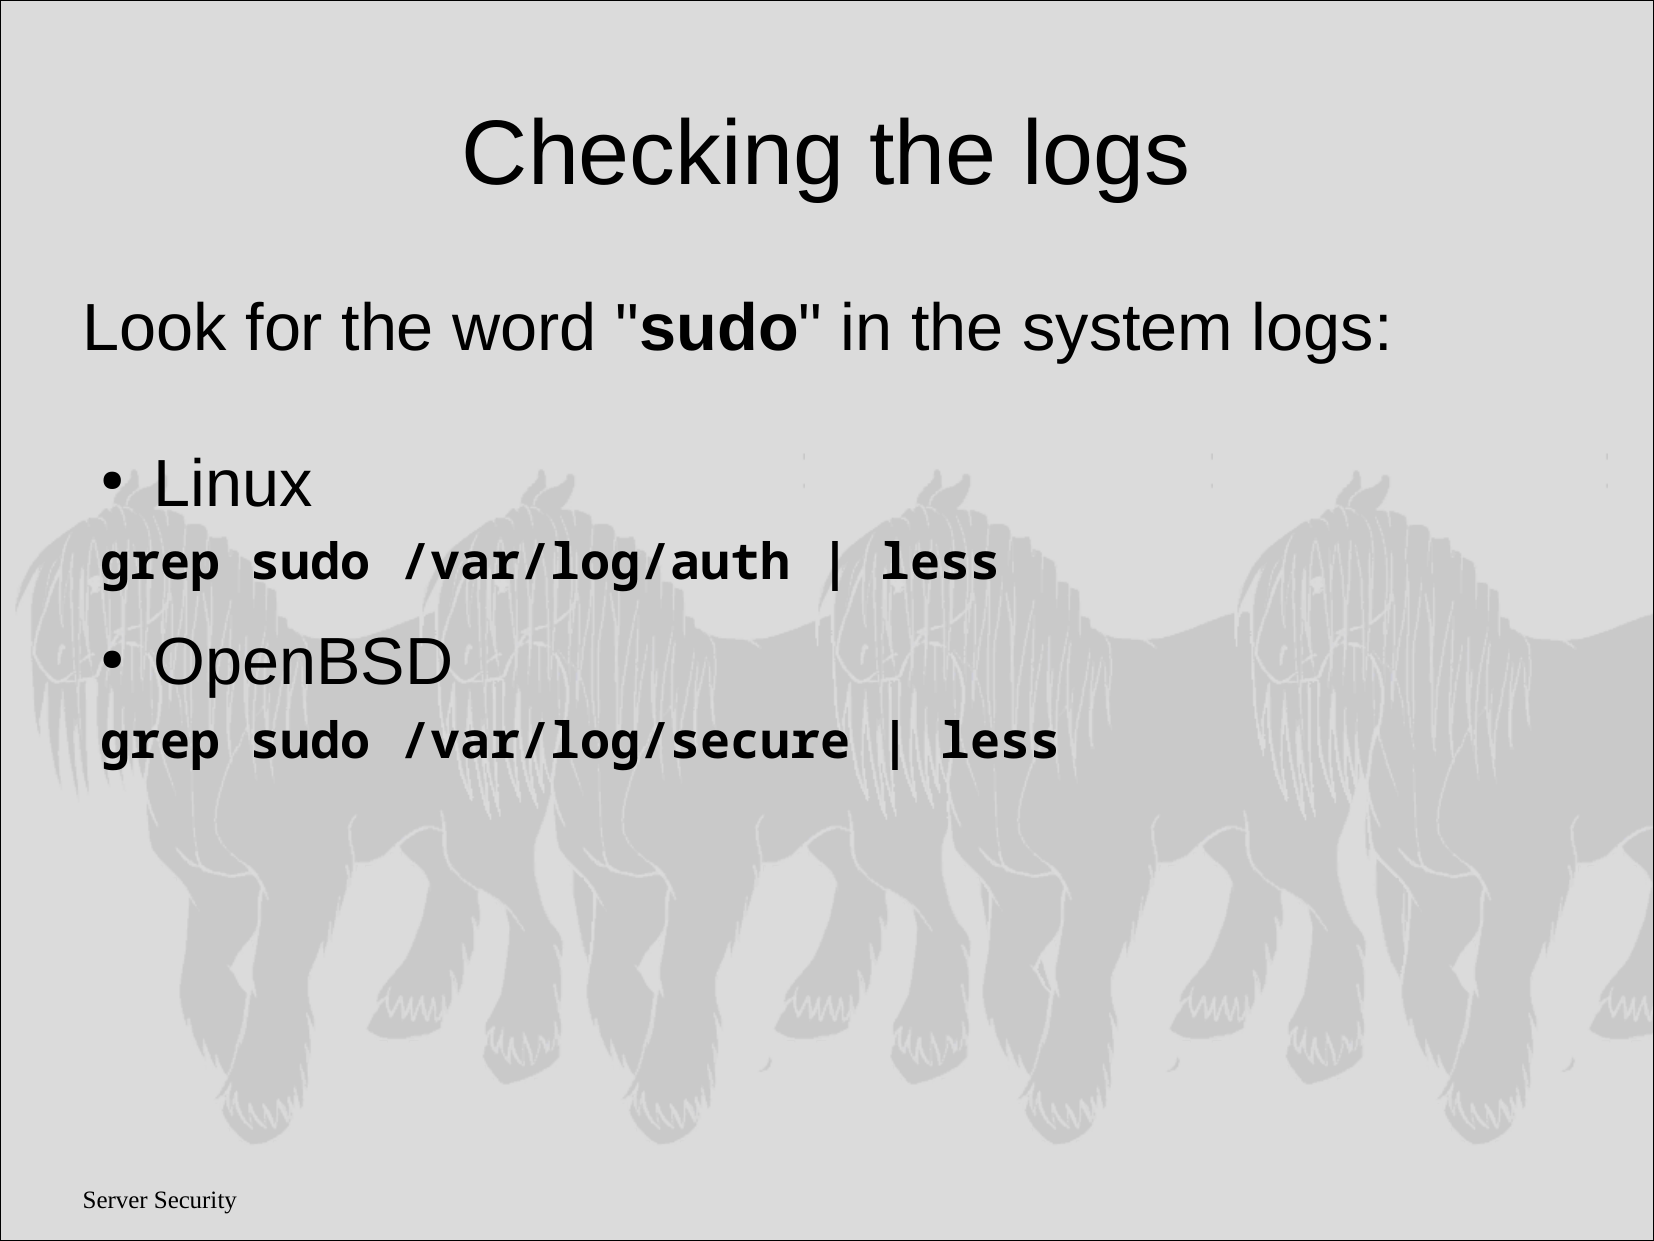

# Checking the logs
Look for the word "sudo" in the system logs:
Linux
grep sudo /var/log/auth | less
OpenBSD
grep sudo /var/log/secure | less